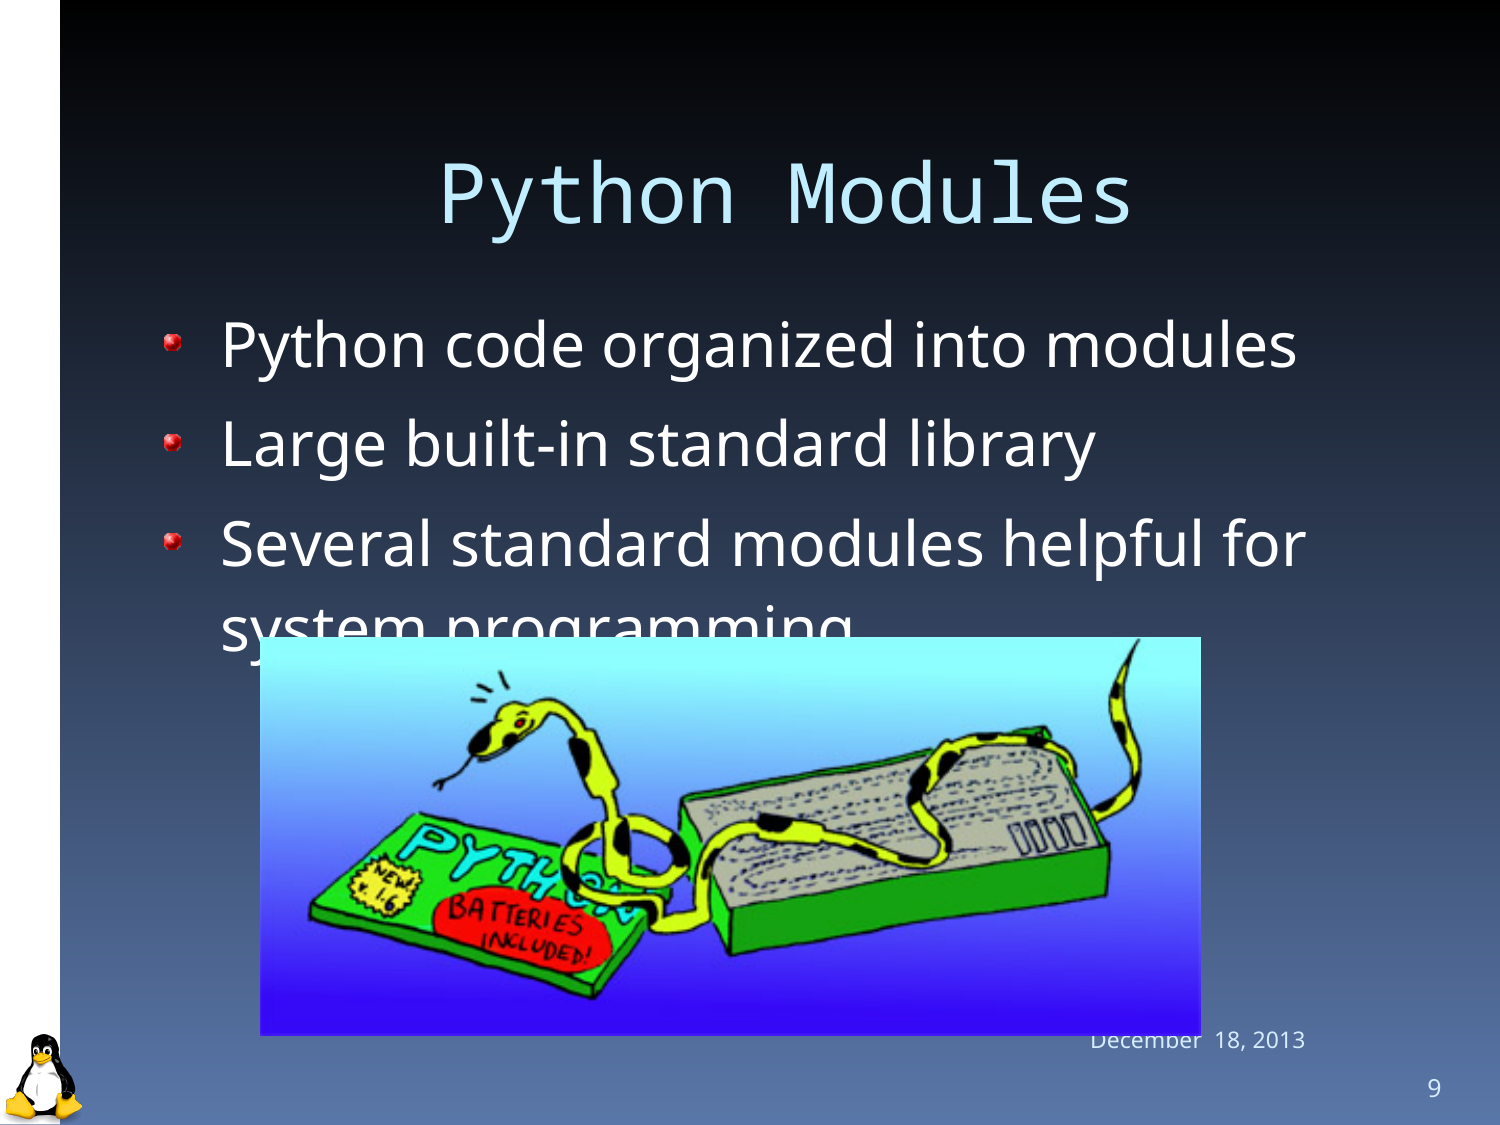

# Python Modules
Python code organized into modules
Large built-in standard library
Several standard modules helpful for system programming
December 18, 2013
9